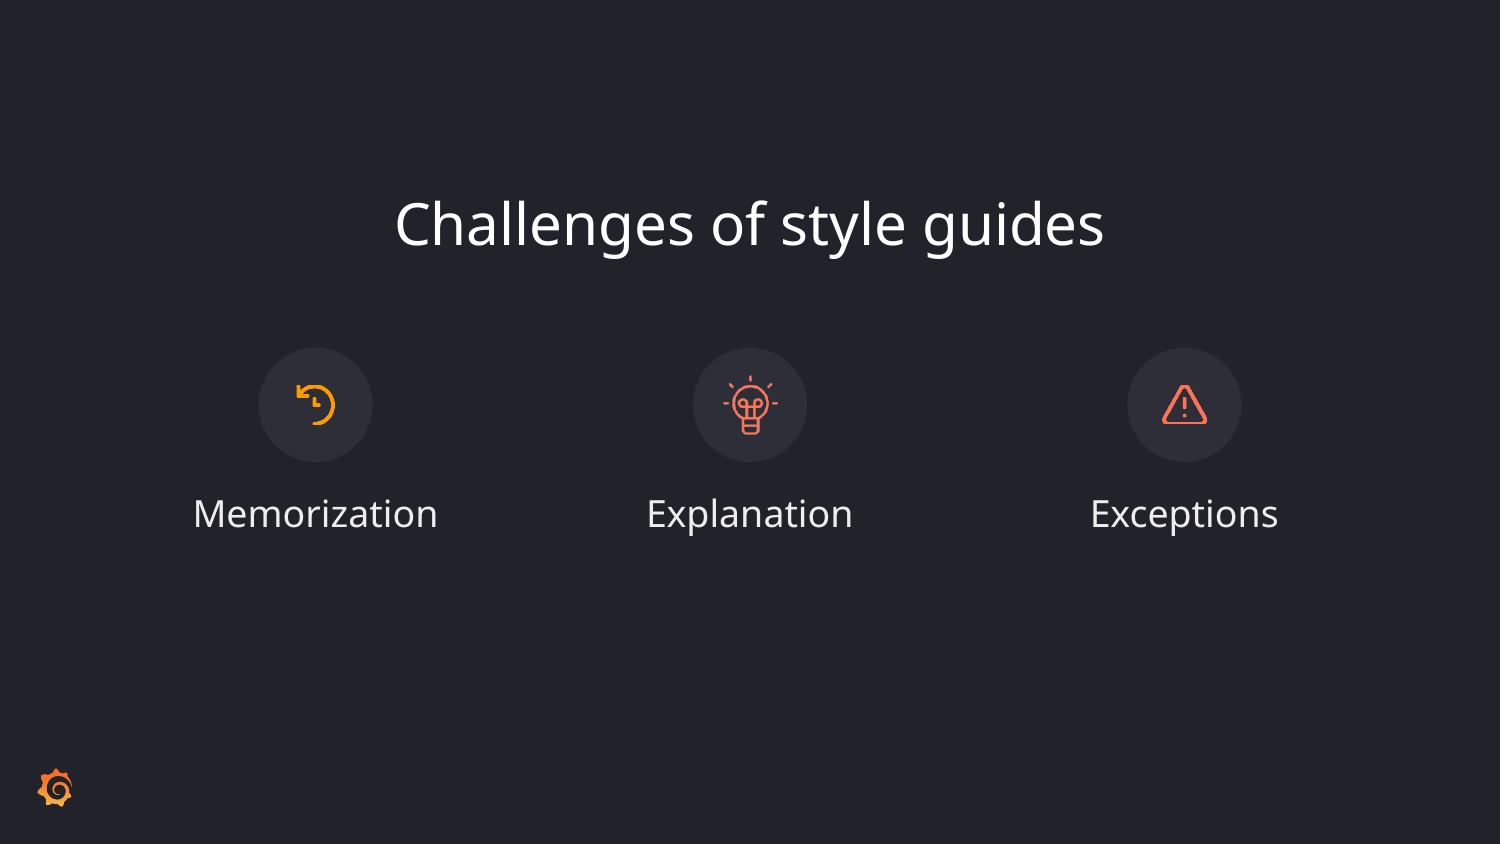

# Challenges of style guides
Memorization
Explanation
Exceptions